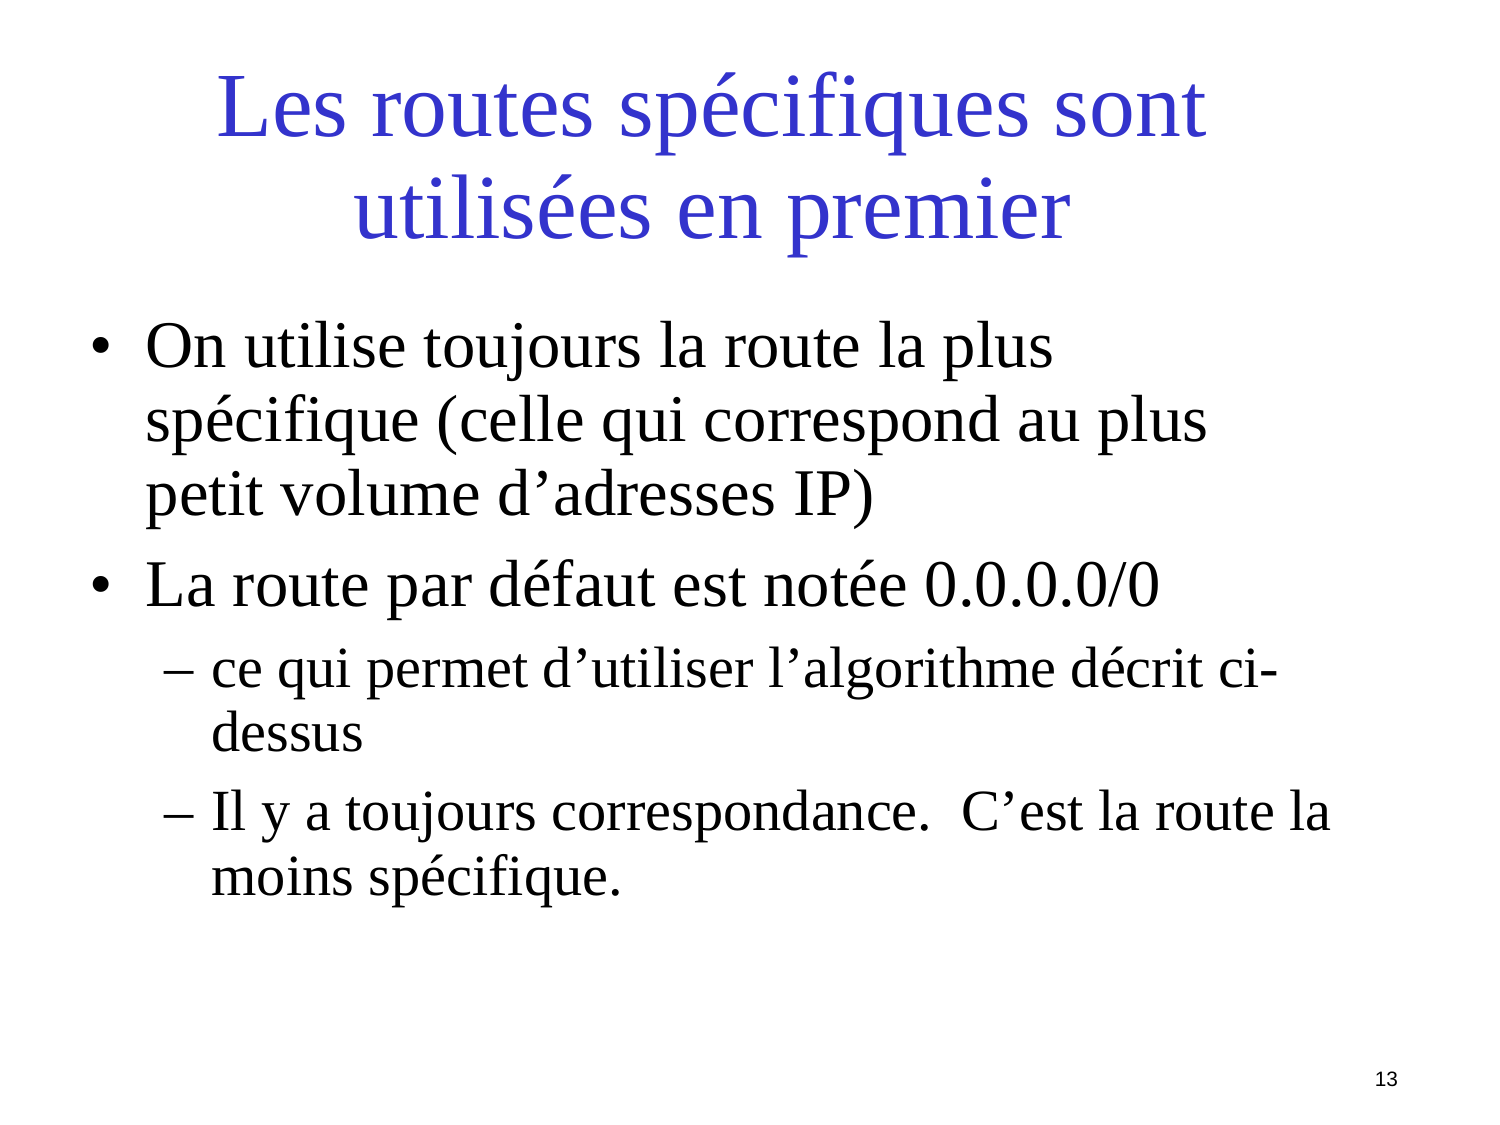

# Les routes spécifiques sont utilisées en premier
On utilise toujours la route la plus spécifique (celle qui correspond au plus petit volume d’adresses IP)
La route par défaut est notée 0.0.0.0/0
ce qui permet d’utiliser l’algorithme décrit ci-dessus
Il y a toujours correspondance. C’est la route la moins spécifique.